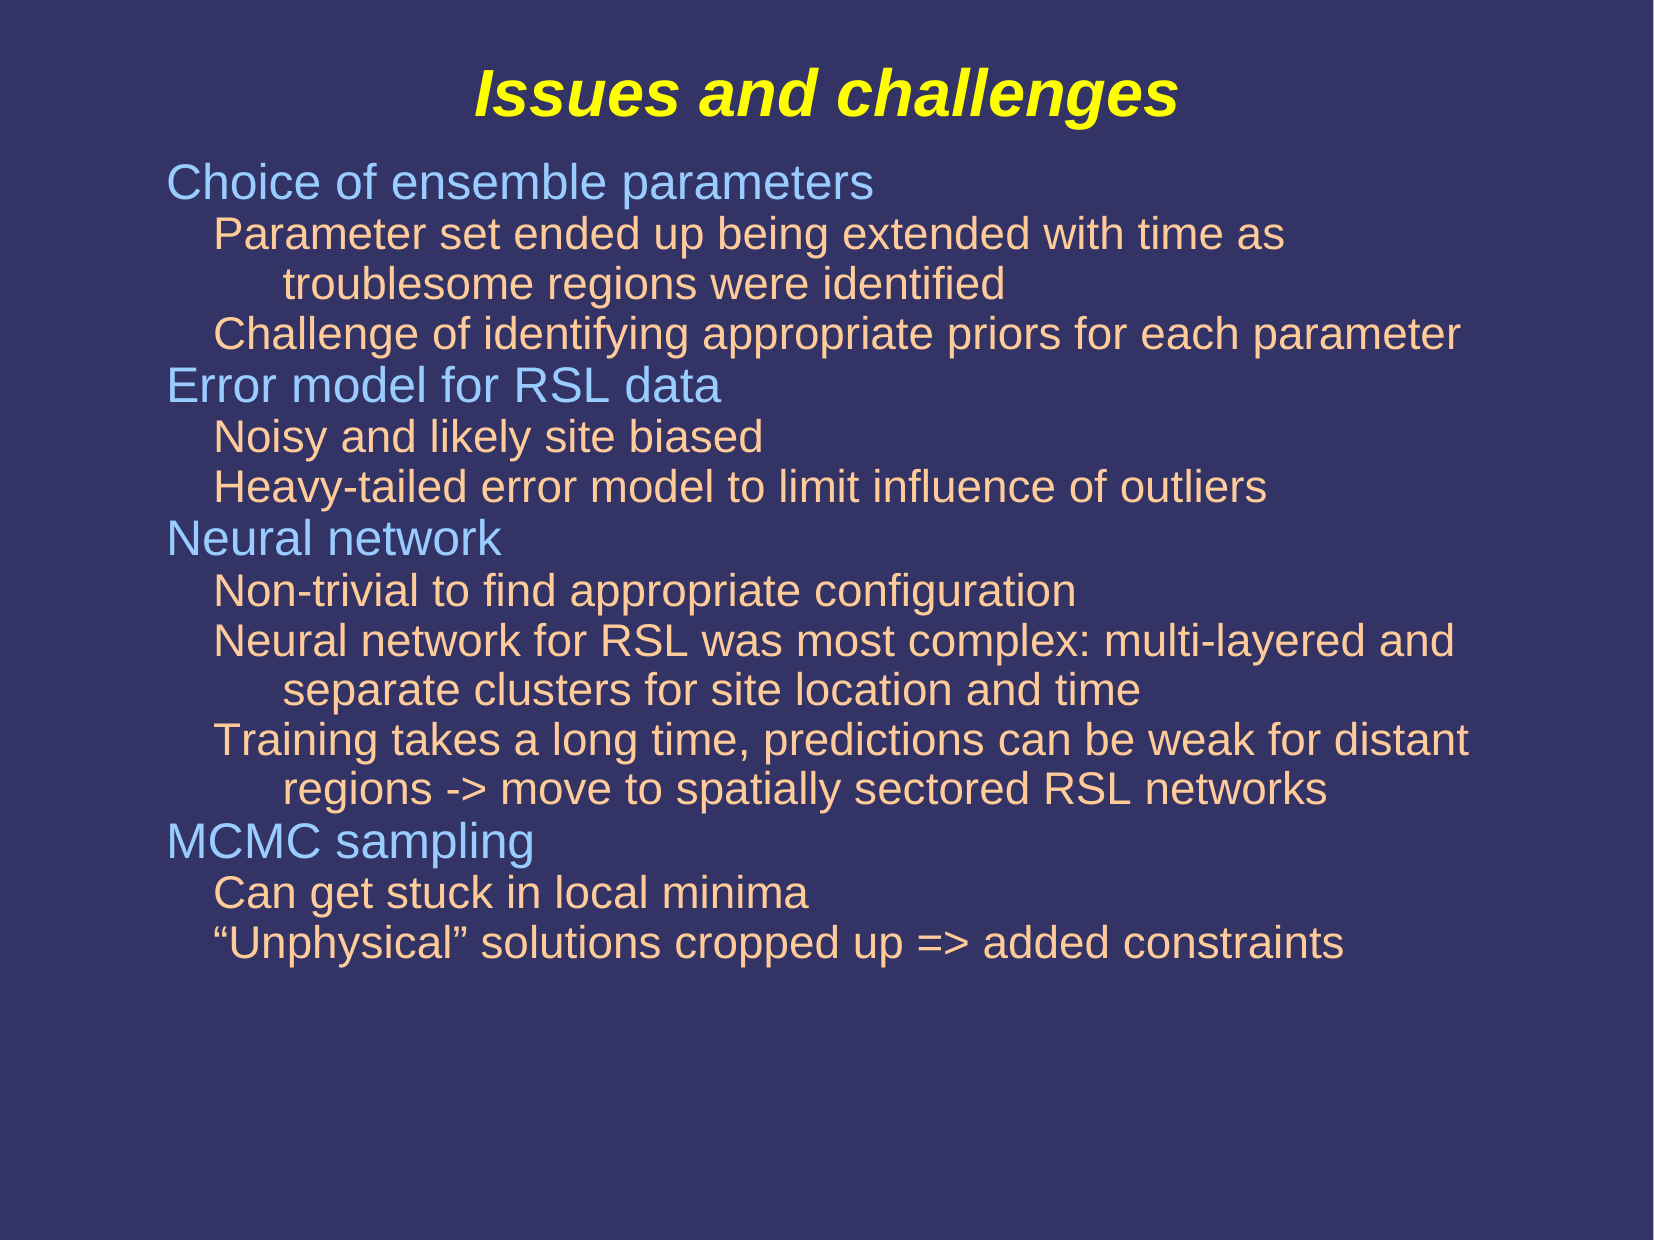

# Issues and challenges
Choice of ensemble parameters
Parameter set ended up being extended with time as troublesome regions were identified
Challenge of identifying appropriate priors for each parameter
Error model for RSL data
Noisy and likely site biased
Heavy-tailed error model to limit influence of outliers
Neural network
Non-trivial to find appropriate configuration
Neural network for RSL was most complex: multi-layered and separate clusters for site location and time
Training takes a long time, predictions can be weak for distant regions -> move to spatially sectored RSL networks
MCMC sampling
Can get stuck in local minima
“Unphysical” solutions cropped up => added constraints